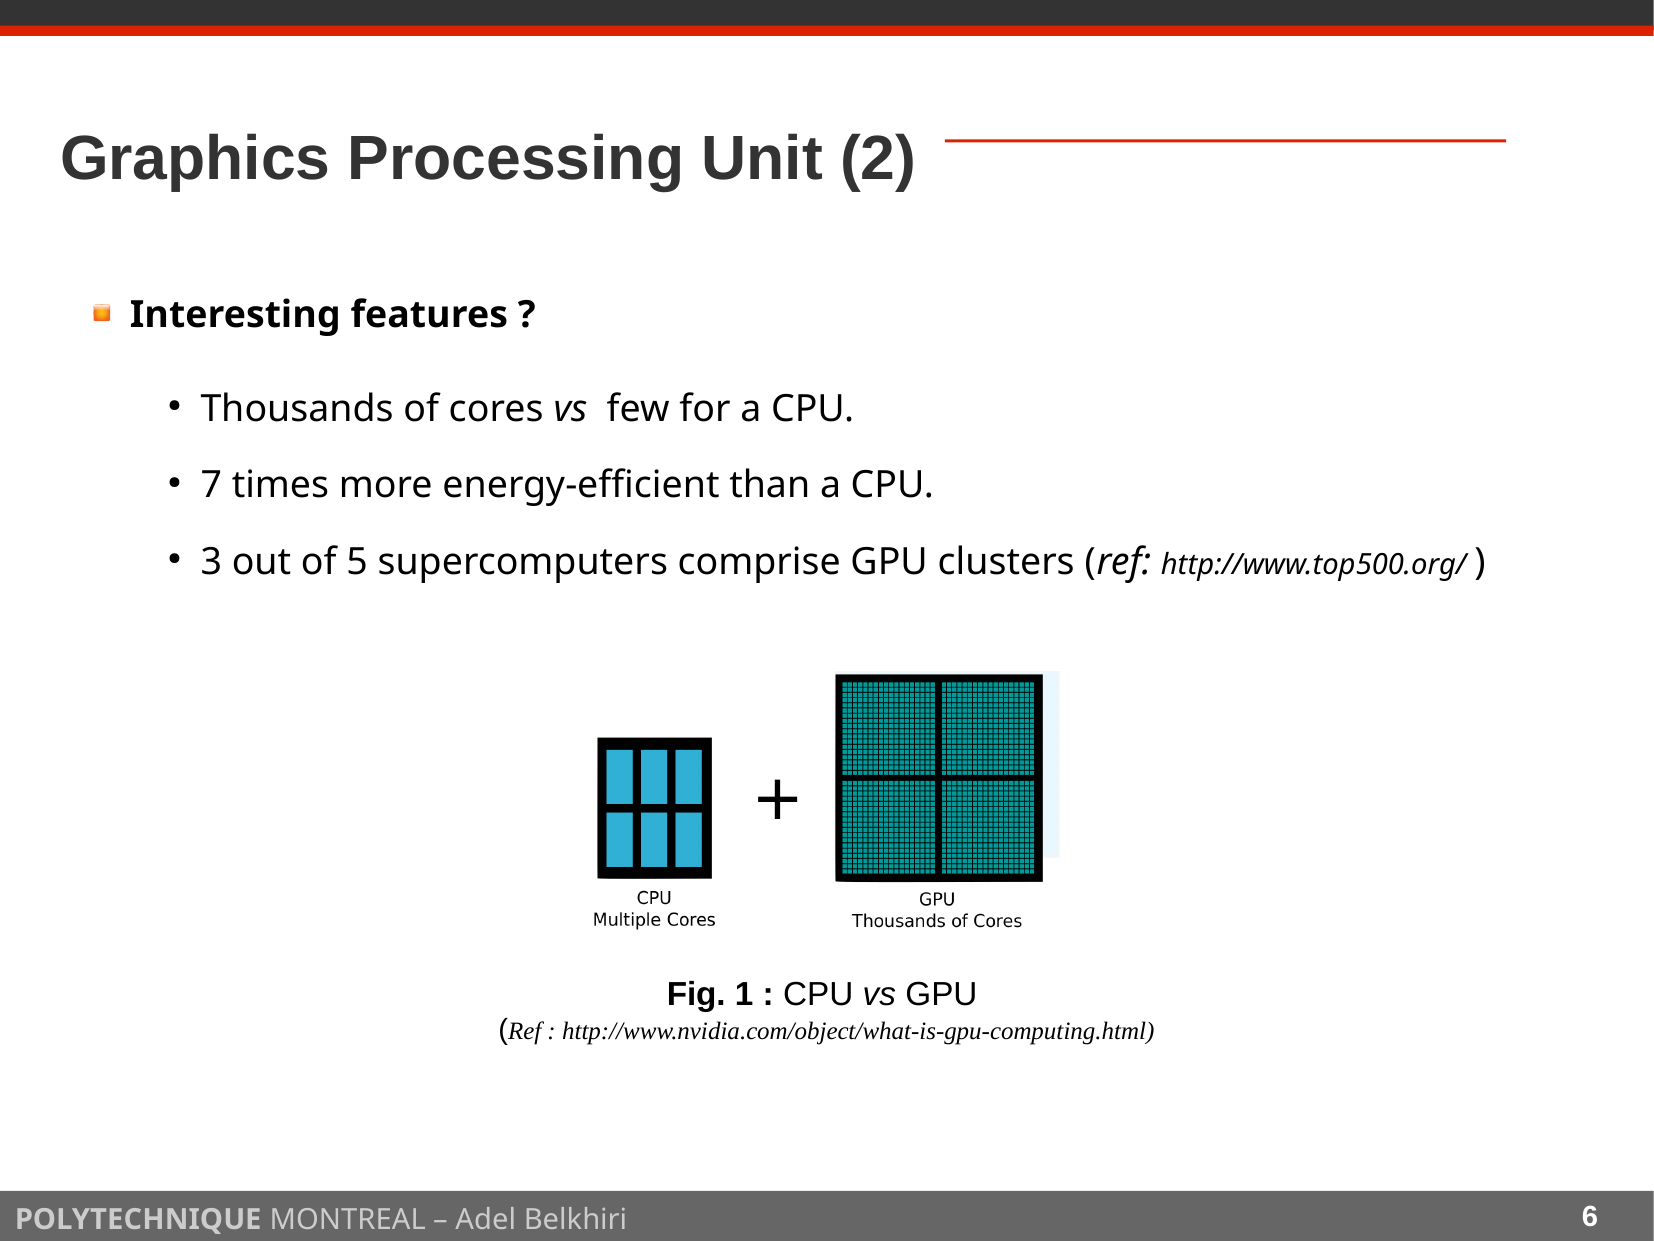

Graphics Processing Unit (2)
 Interesting features ?
 Thousands of cores vs few for a CPU.
 7 times more energy-efficient than a CPU.
 3 out of 5 supercomputers comprise GPU clusters (ref: http://www.top500.org/ )
Fig. 1 : CPU vs GPU
(Ref : http://www.nvidia.com/object/what-is-gpu-computing.html)
6
POLYTECHNIQUE MONTREAL – Adel Belkhiri